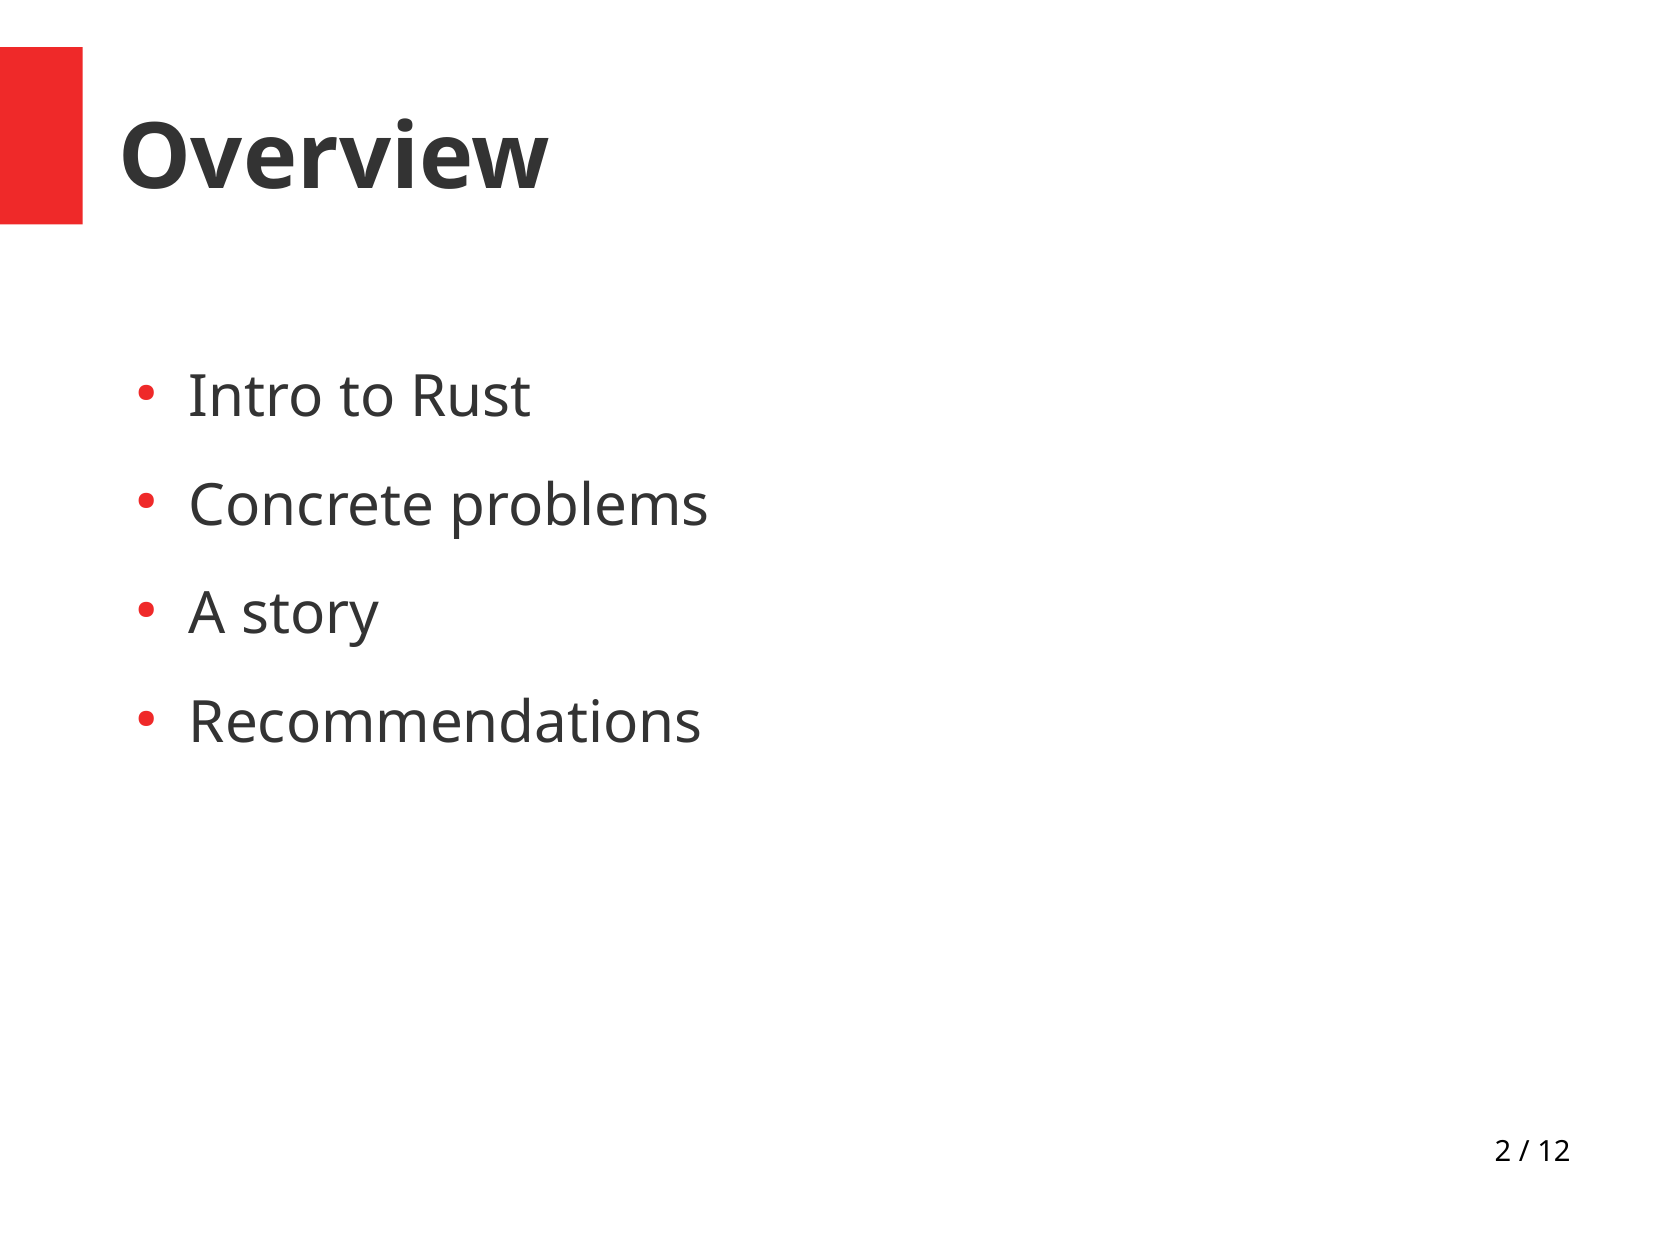

# Overview
Intro to Rust
Concrete problems
A story
Recommendations
2